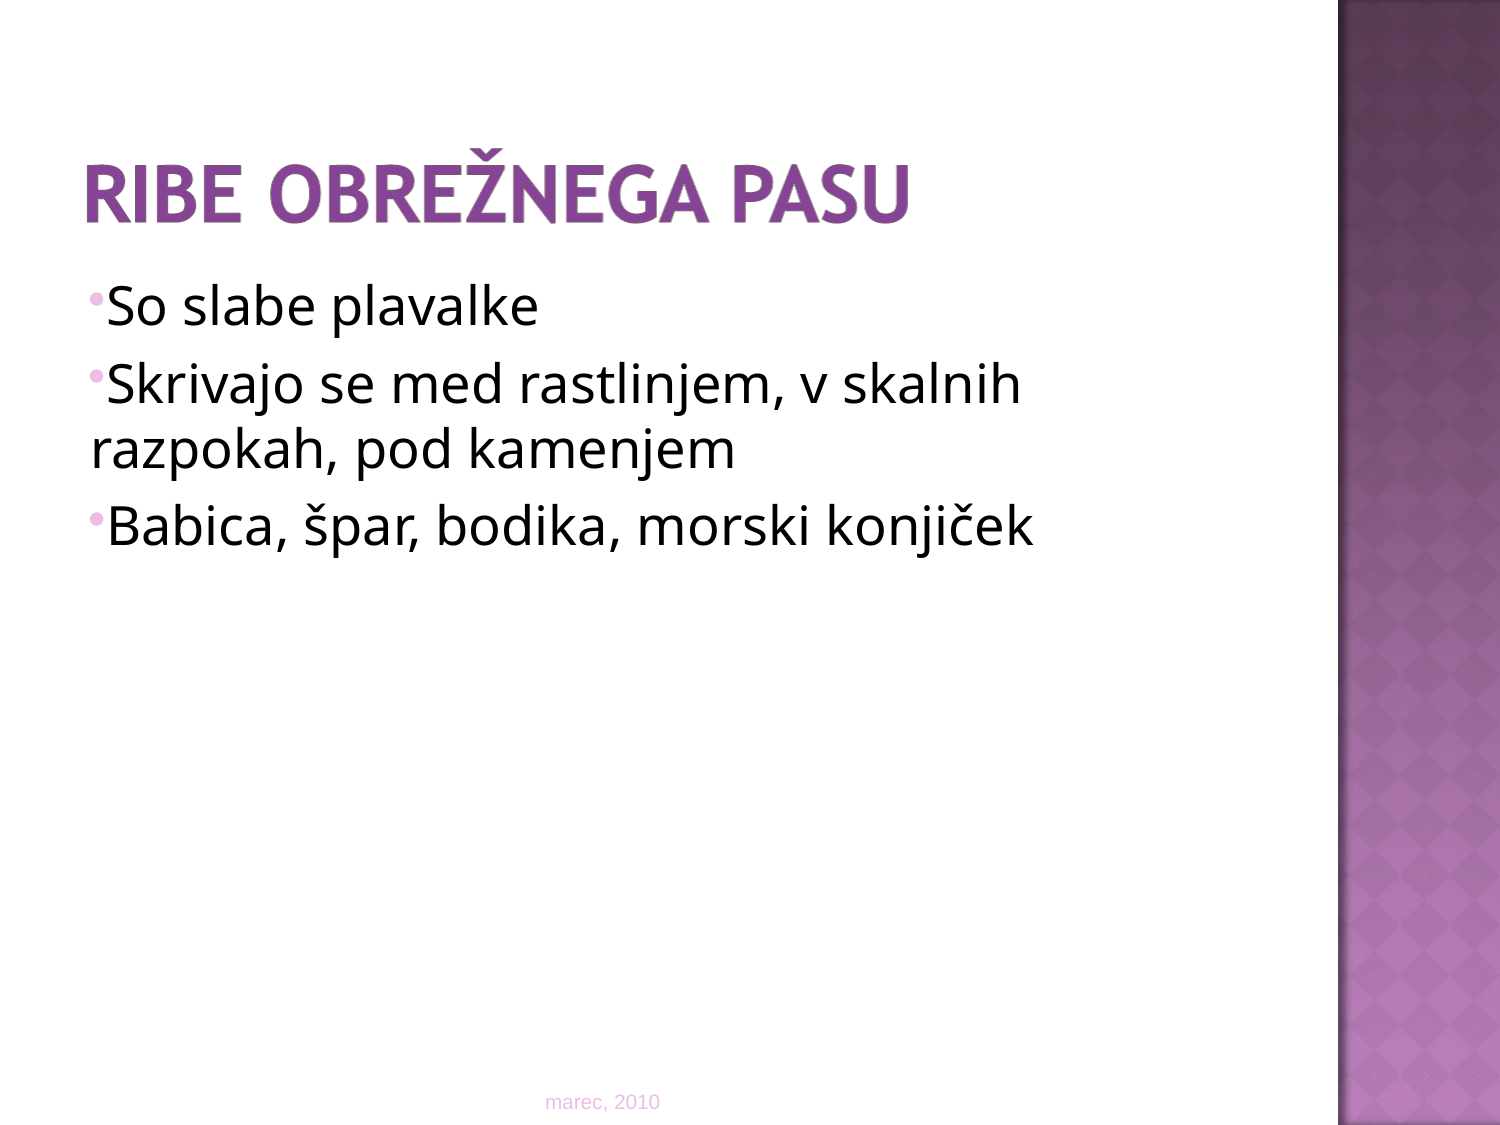

So slabe plavalke
Skrivajo se med rastlinjem, v skalnih razpokah, pod kamenjem
Babica, špar, bodika, morski konjiček
marec, 2010